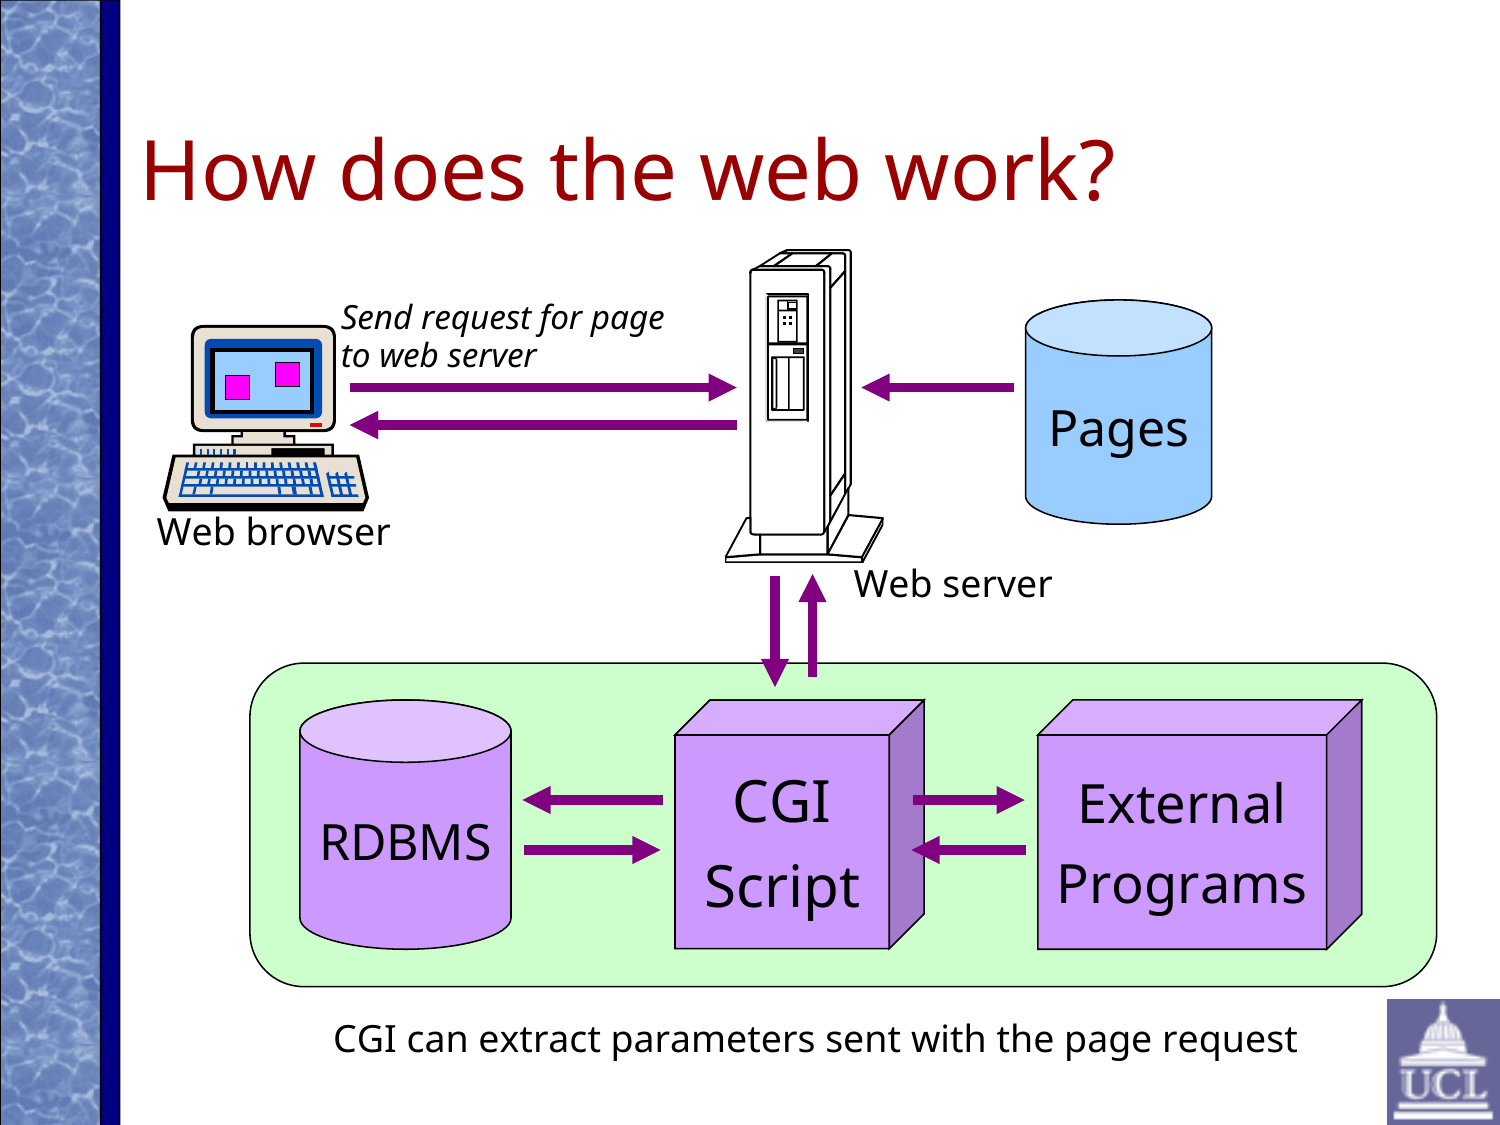

# How does the web work?
Pages
Send request for page
to web server
CGI
Script
Web browser
Web server
RDBMS
External
Programs
CGI can extract parameters sent with the page request